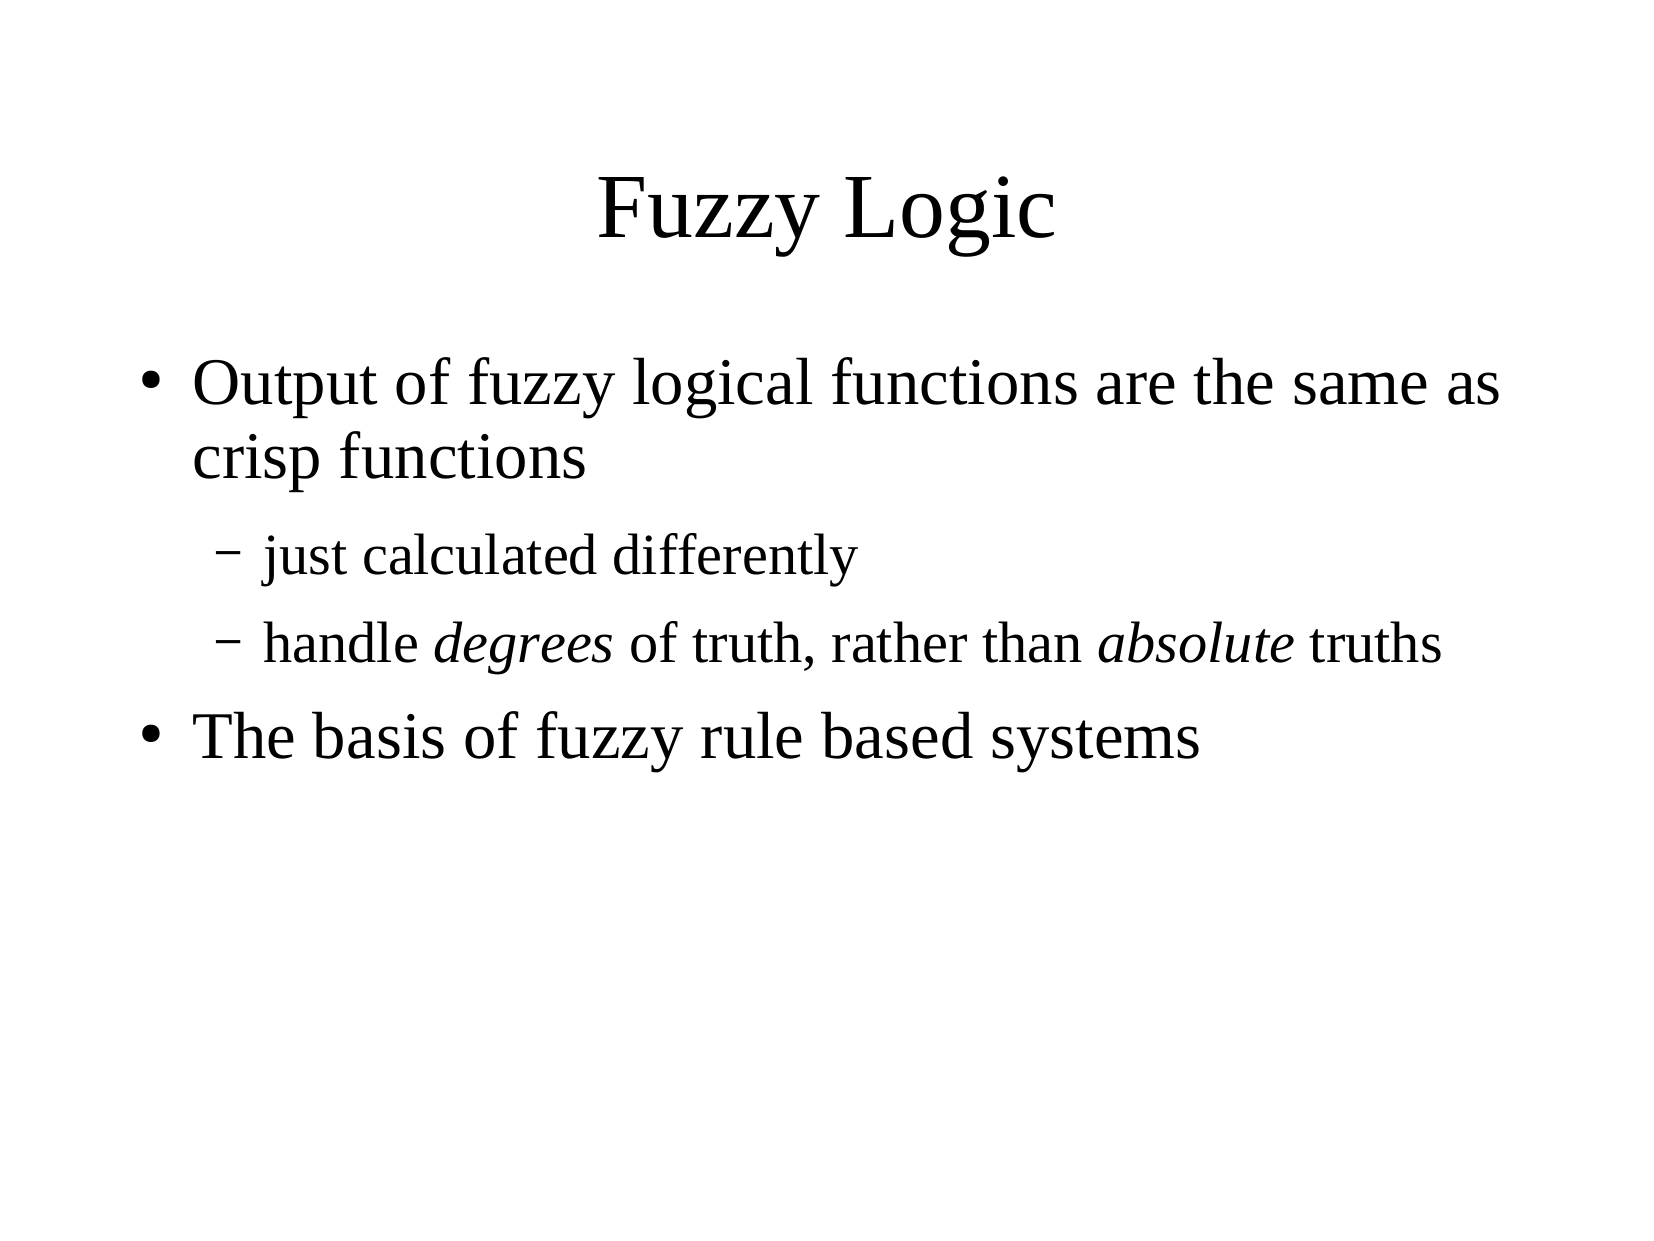

# Fuzzy Logic
Output of fuzzy logical functions are the same as crisp functions
just calculated differently
handle degrees of truth, rather than absolute truths
The basis of fuzzy rule based systems